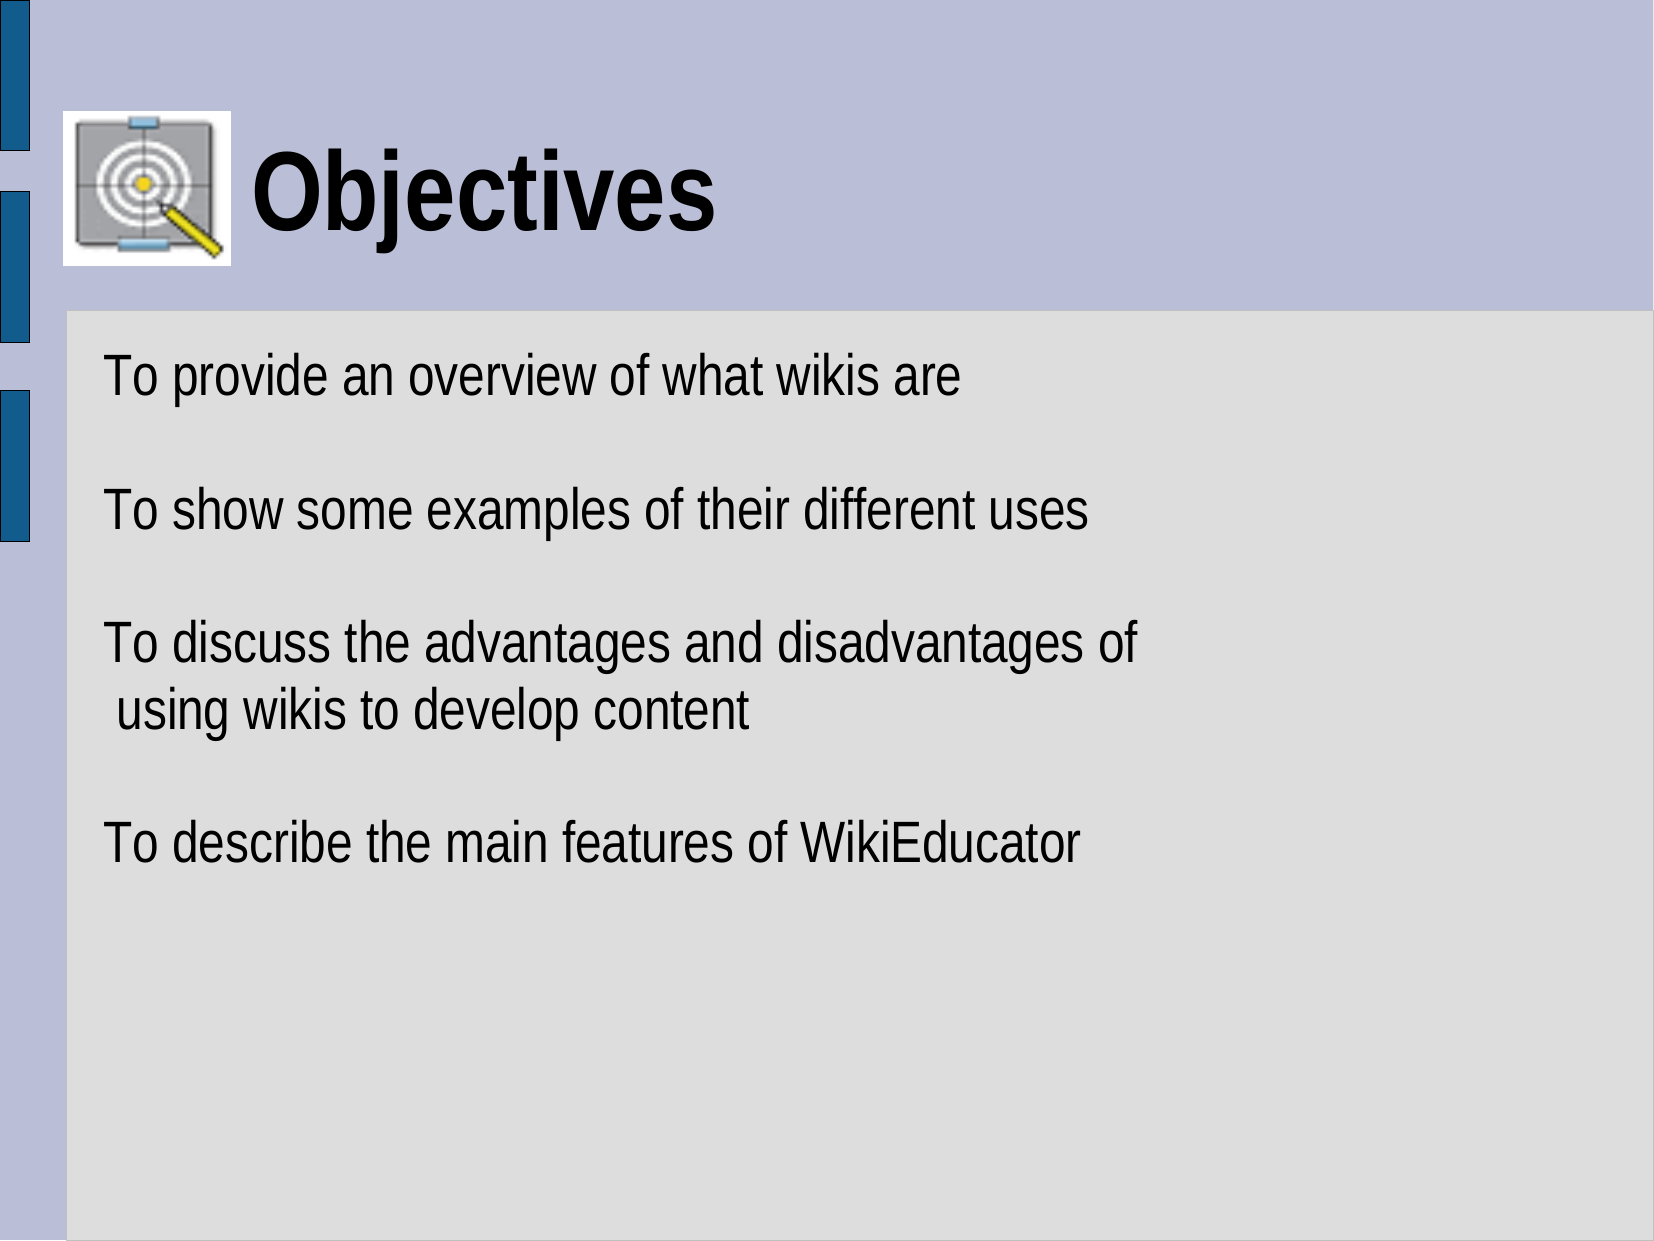

Objectives
To provide an overview of what wikis are
To show some examples of their different uses
To discuss the advantages and disadvantages of using wikis to develop content
To describe the main features of WikiEducator